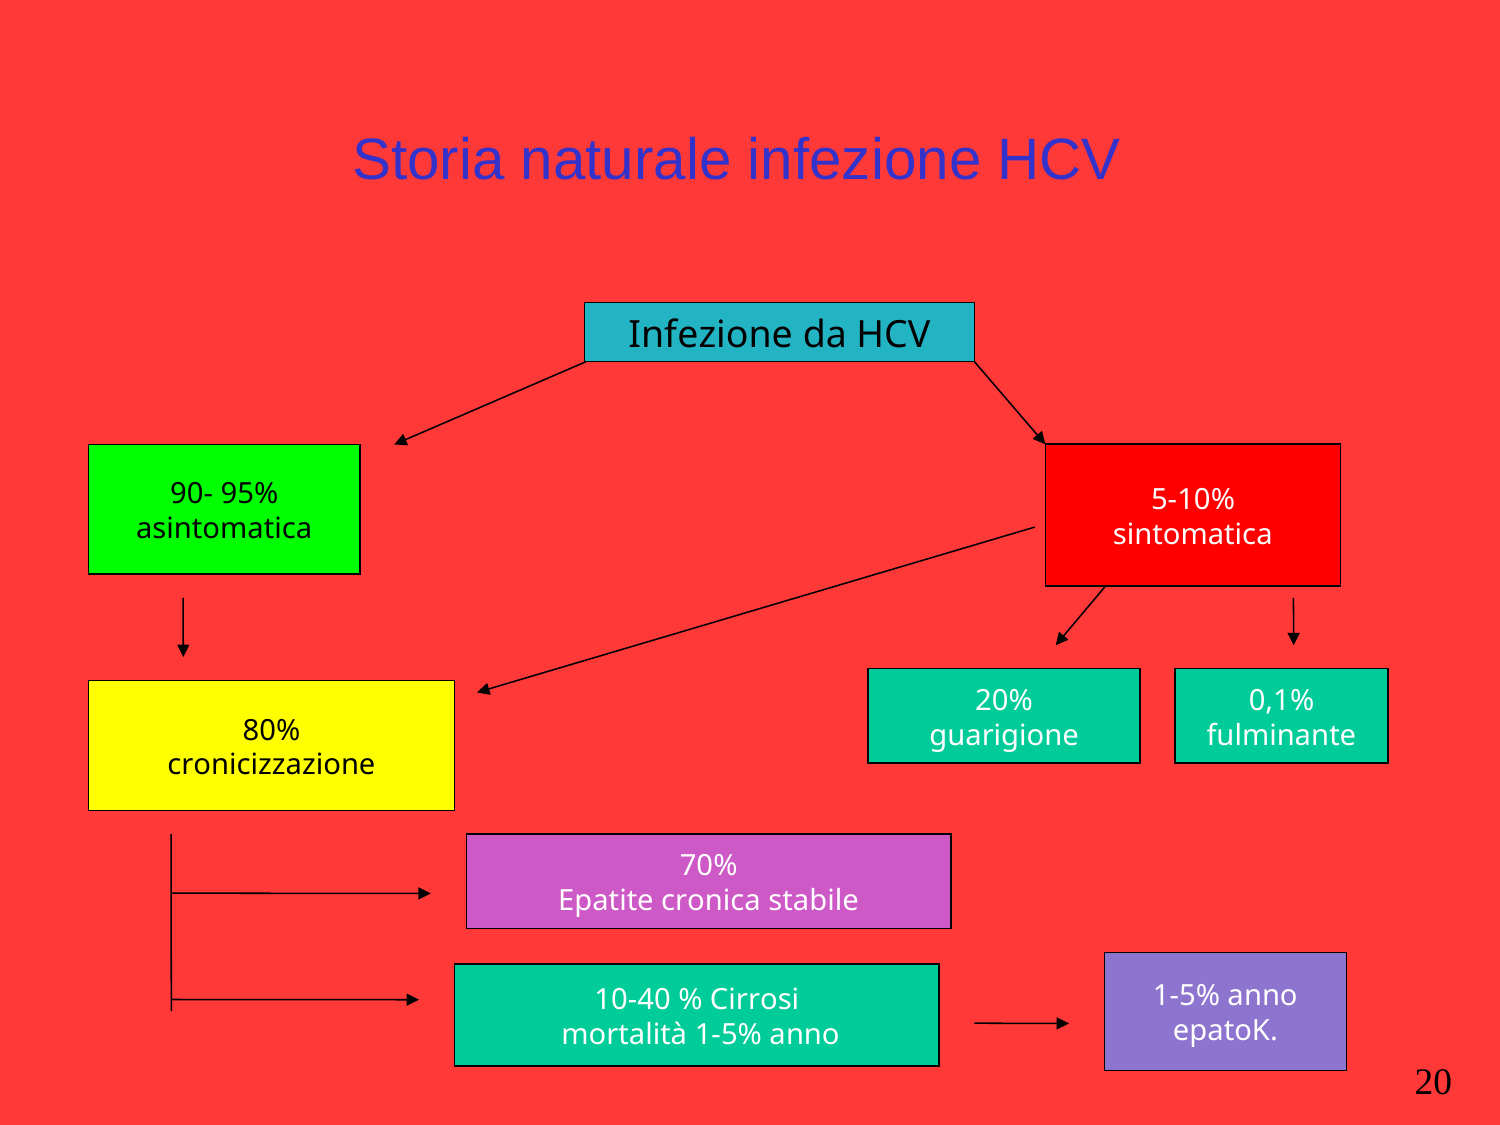

Storia naturale infezione HCV
Infezione da HCV
90- 95%
asintomatica
5-10%
sintomatica
20%
guarigione
0,1%
fulminante
80%
cronicizzazione
70%
Epatite cronica stabile
1-5% anno
epatoK.
10-40 % Cirrosi
 mortalità 1-5% anno
20